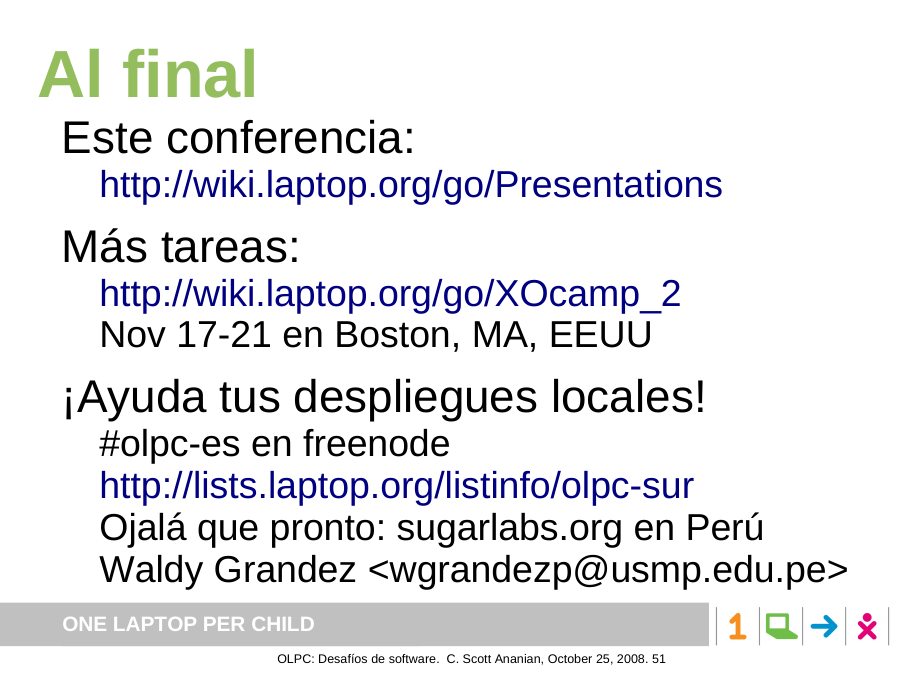

# Al final
Este conferencia:
http://wiki.laptop.org/go/Presentations
Más tareas:
http://wiki.laptop.org/go/XOcamp_2
Nov 17-21 en Boston, MA, EEUU
¡Ayuda tus despliegues locales!
#olpc-es en freenode
http://lists.laptop.org/listinfo/olpc-sur
Ojalá que pronto: sugarlabs.org en Perú
Waldy Grandez <wgrandezp@usmp.edu.pe>